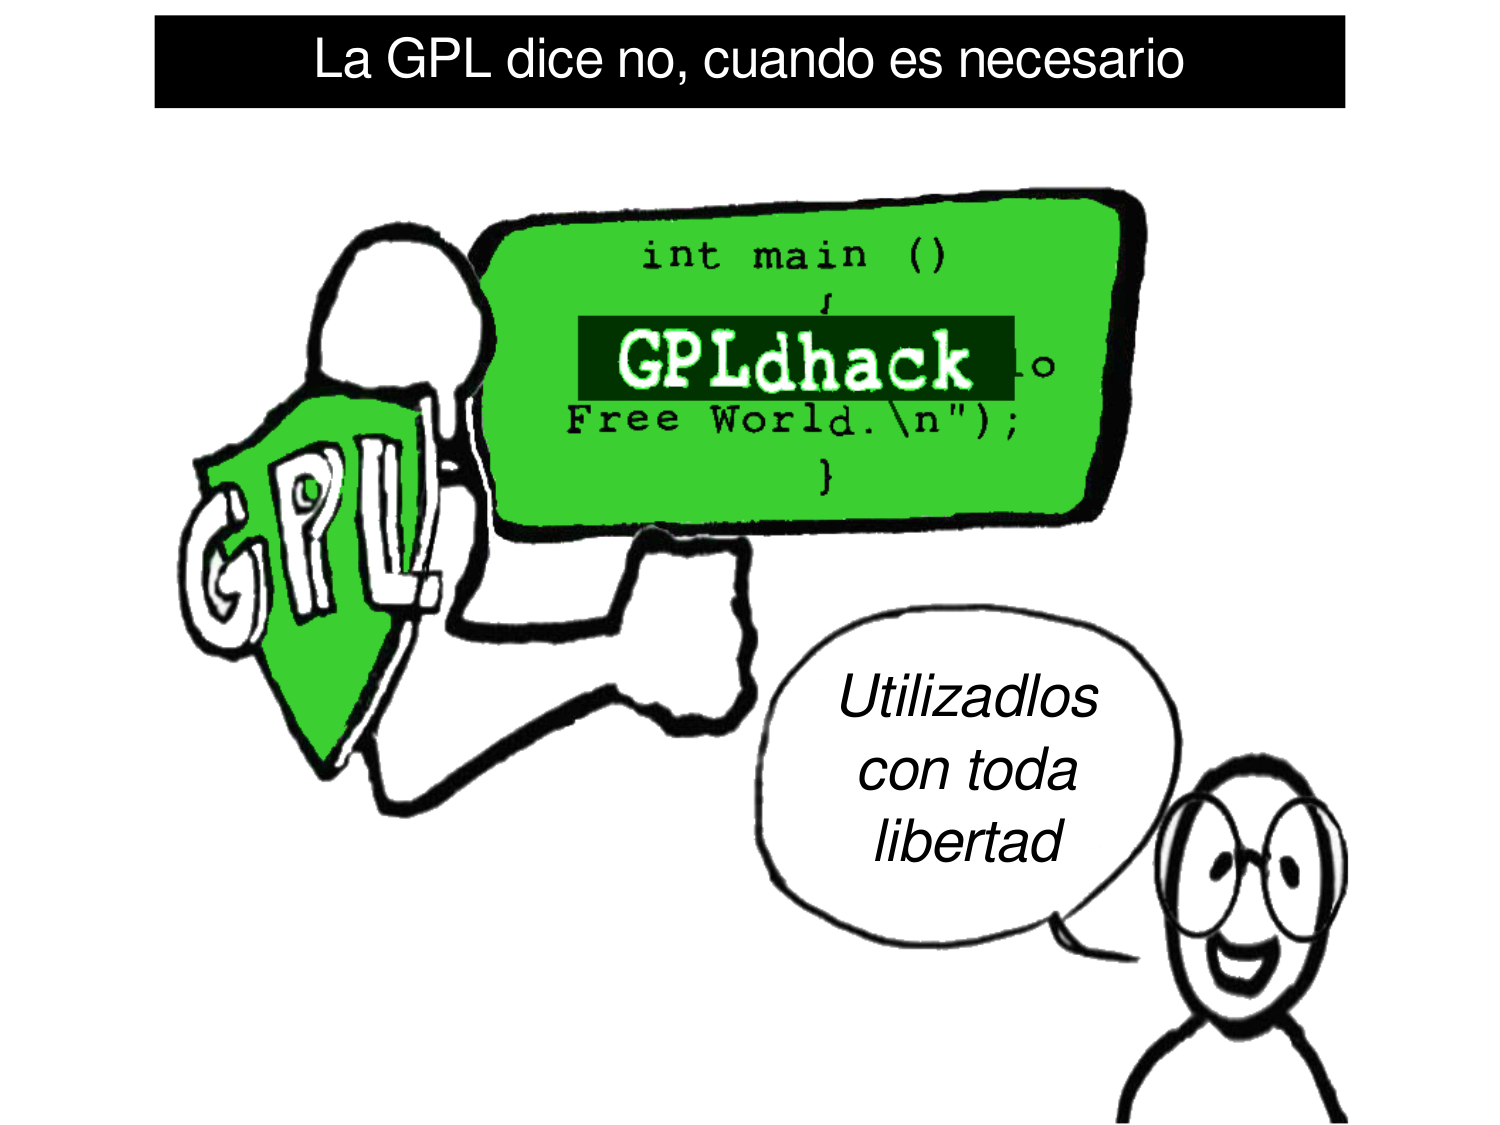

La GPL dice no, cuando es necesario
Utilizadlos con toda libertad